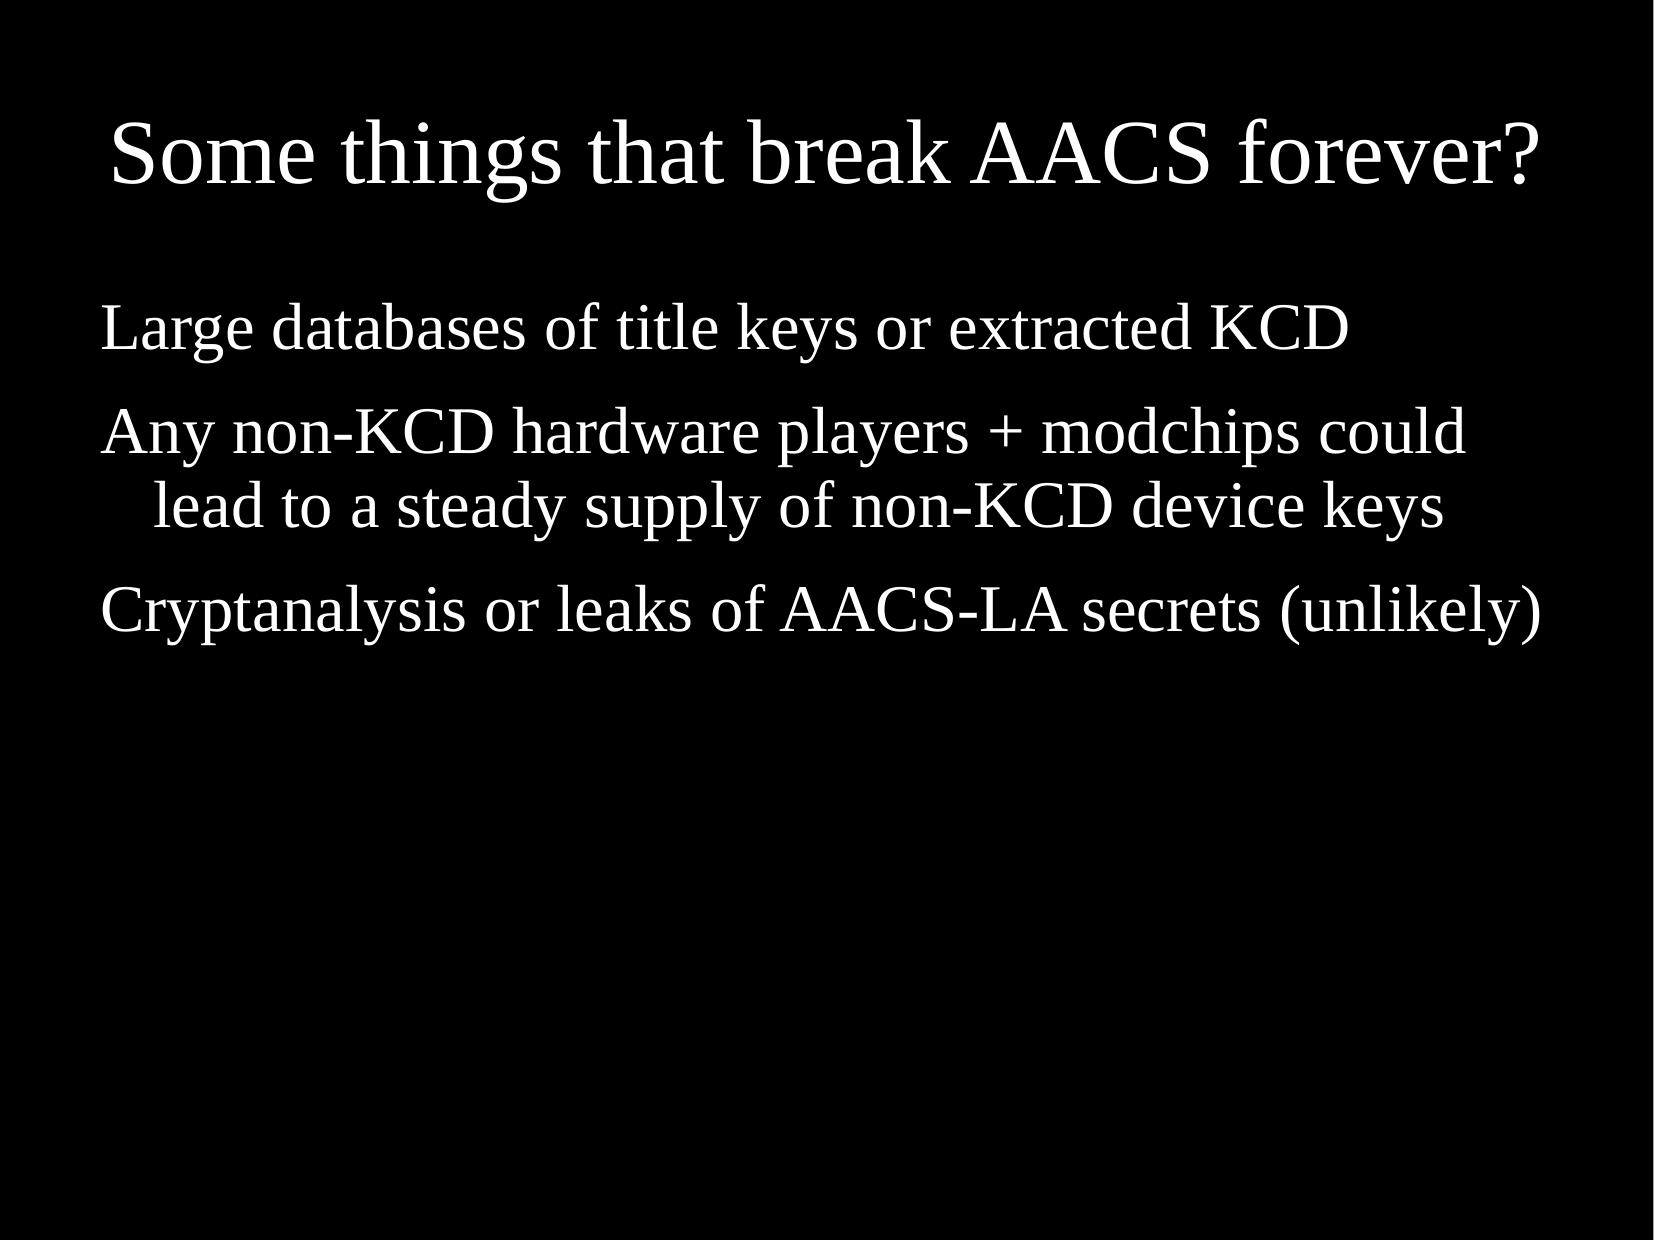

# Some things that break AACS forever?
Large databases of title keys or extracted KCD
Any non-KCD hardware players + modchips could lead to a steady supply of non-KCD device keys
Cryptanalysis or leaks of AACS-LA secrets (unlikely)